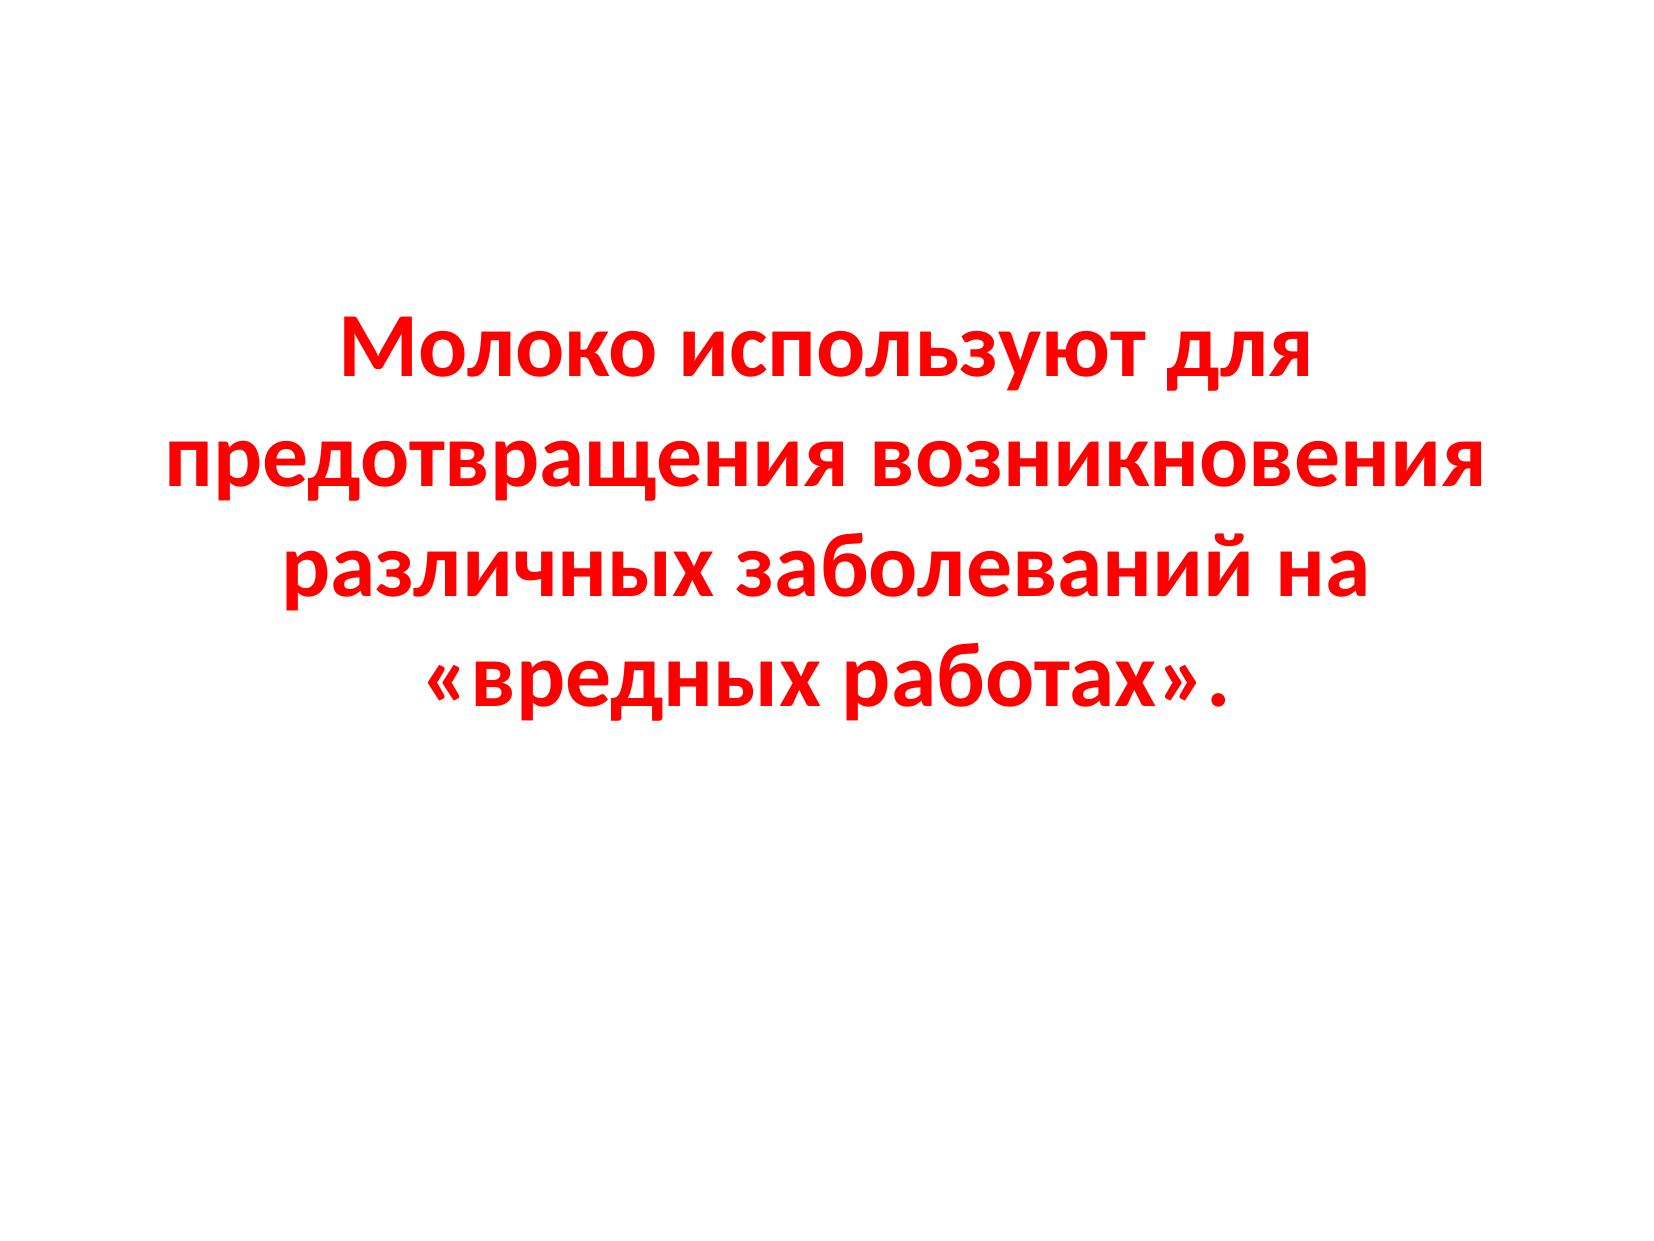

# Молоко используют для предотвращения возникновения различных заболеваний на «вредных работах».